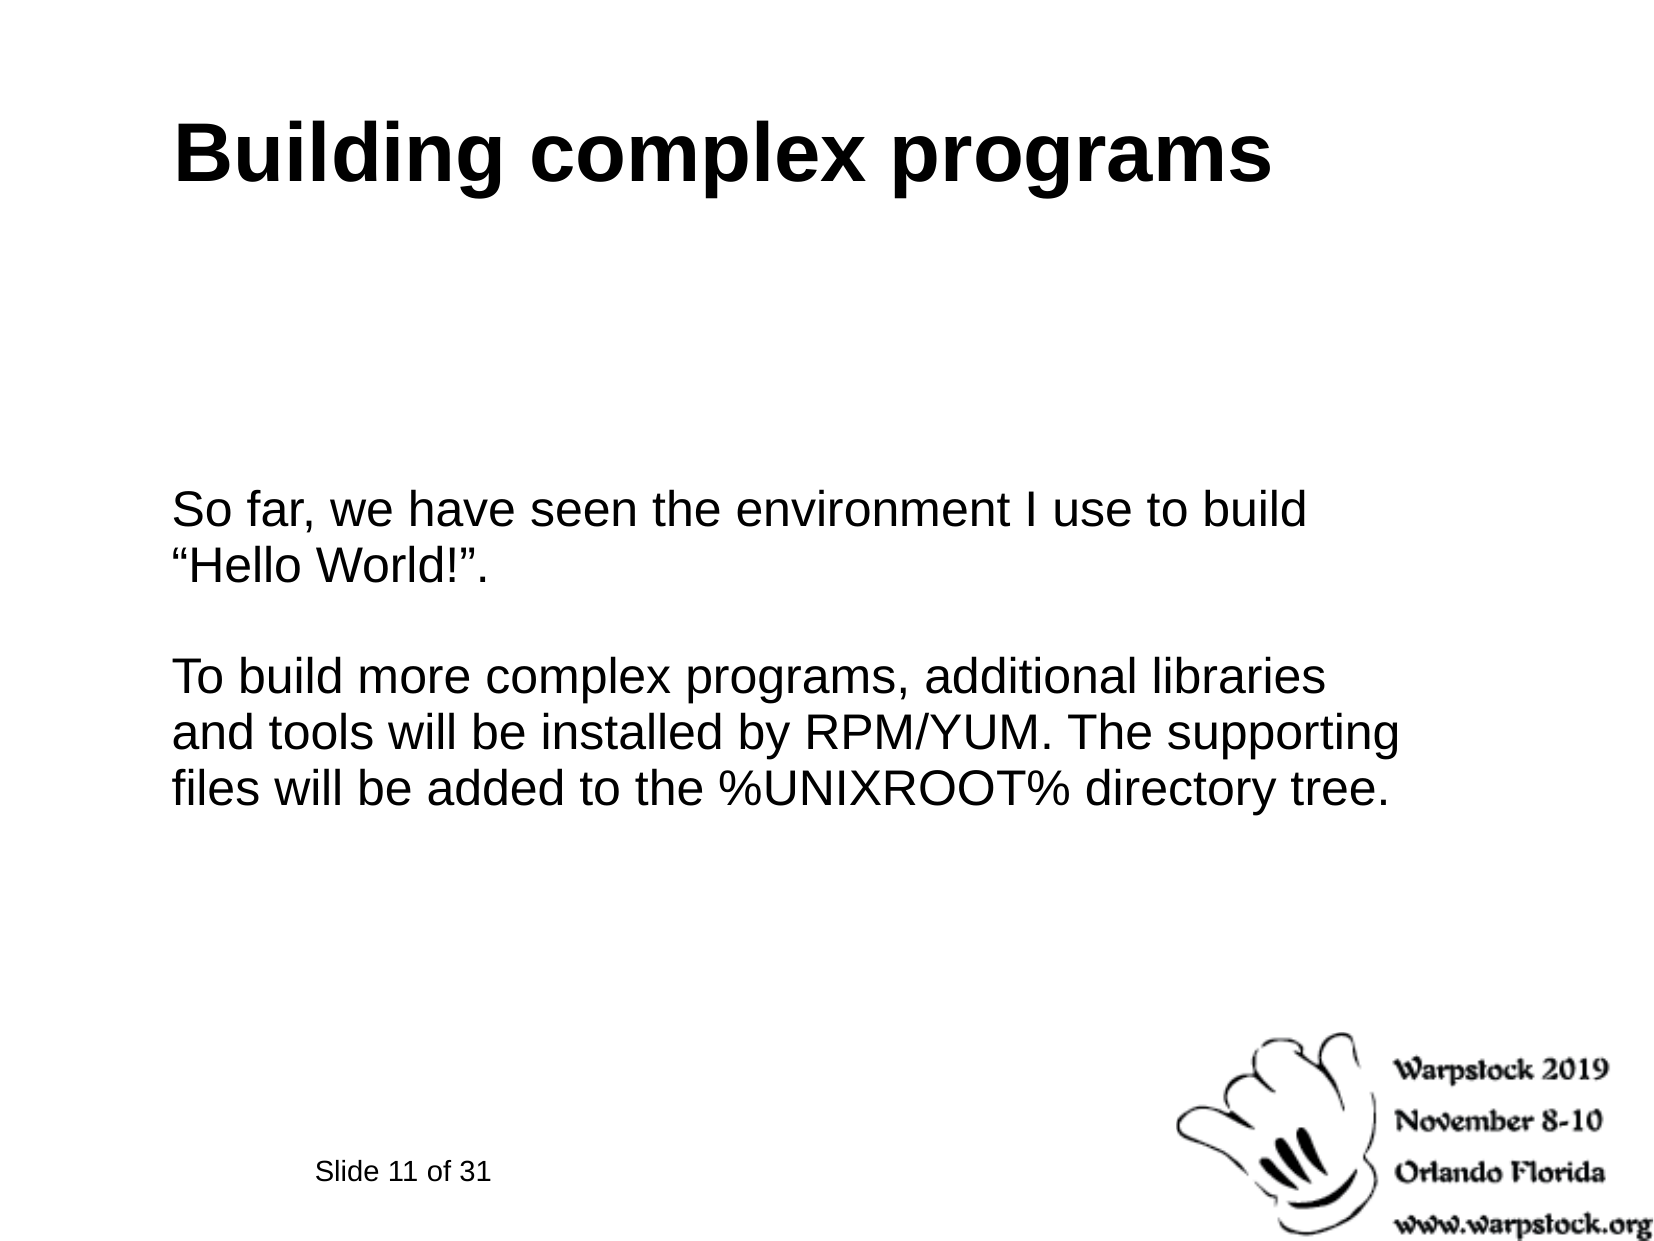

# Building complex programs
So far, we have seen the environment I use to build “Hello World!”.
To build more complex programs, additional libraries and tools will be installed by RPM/YUM. The supporting files will be added to the %UNIXROOT% directory tree.